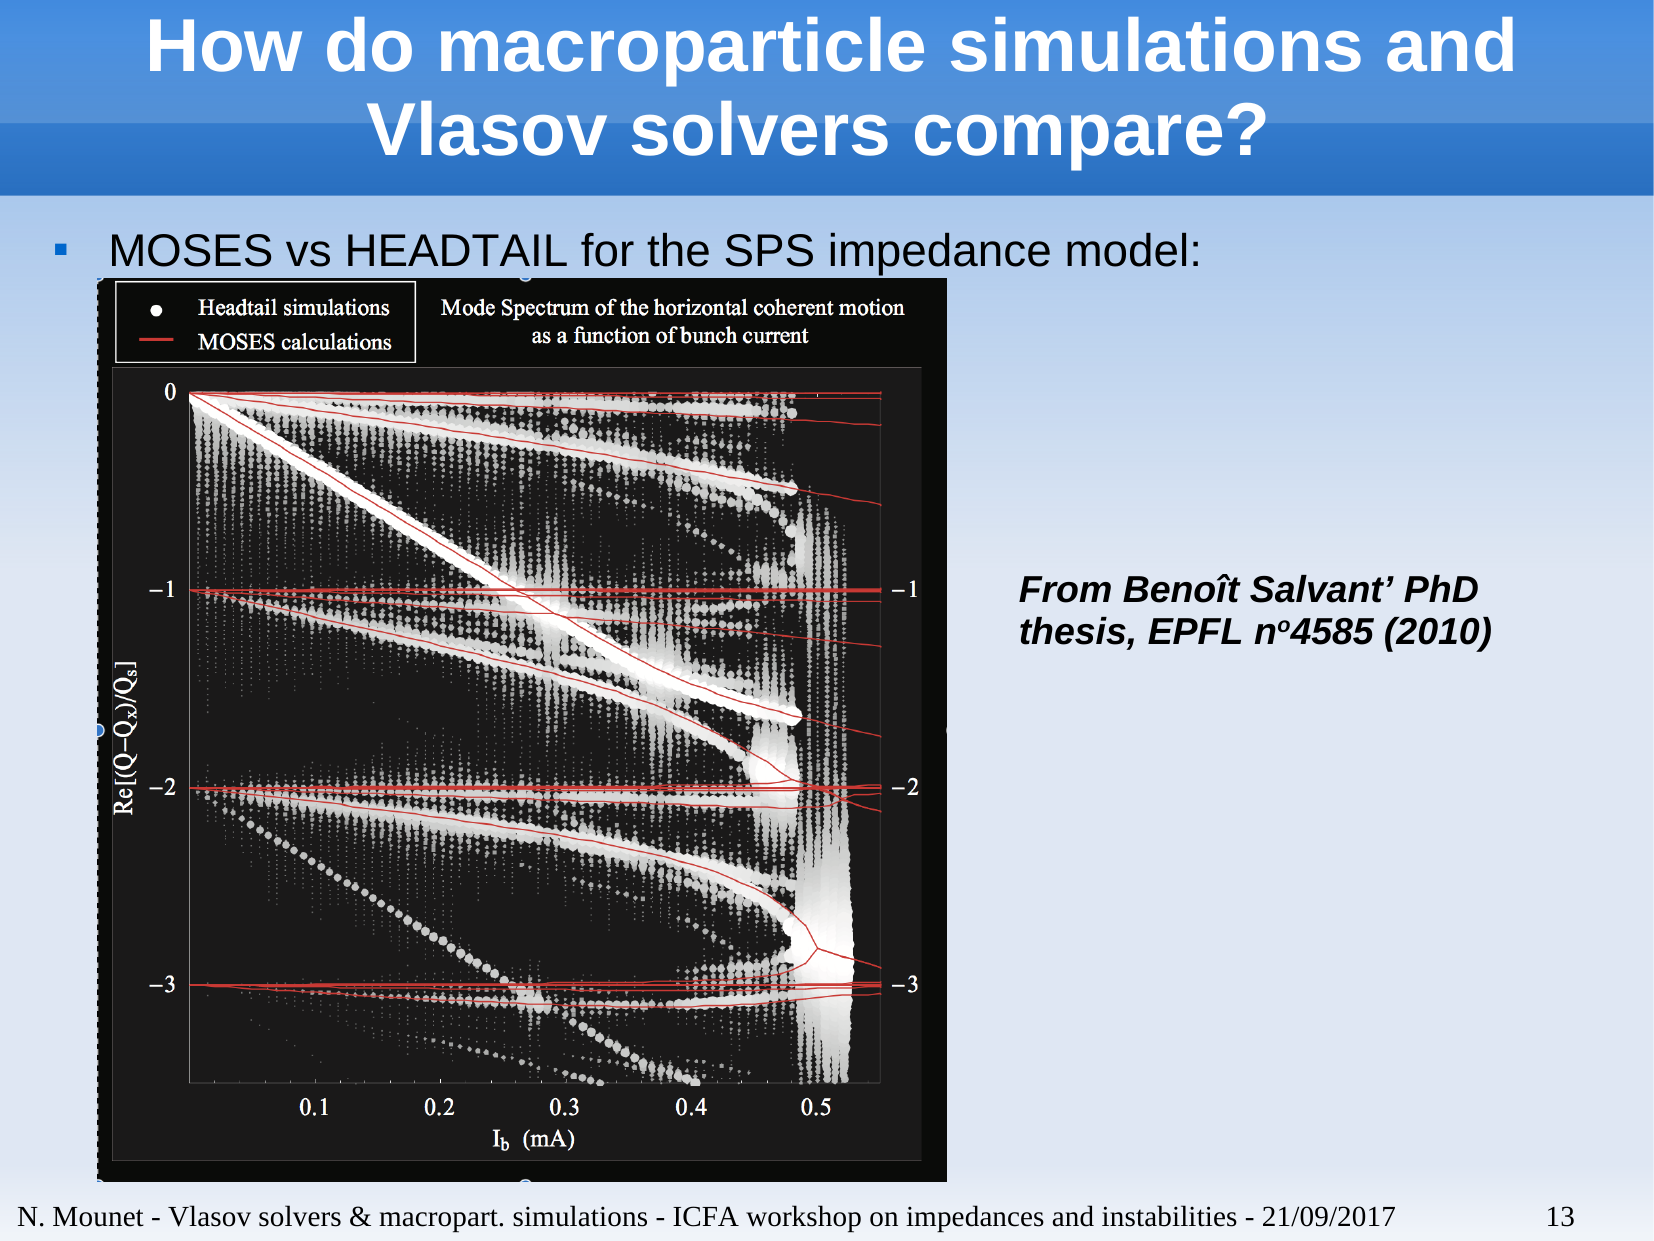

# How do macroparticle simulations and Vlasov solvers compare?
MOSES vs HEADTAIL for the SPS impedance model:
From Benoît Salvant’ PhD thesis, EPFL no4585 (2010)
N. Mounet - Vlasov solvers & macropart. simulations - ICFA workshop on impedances and instabilities - 21/09/2017
13